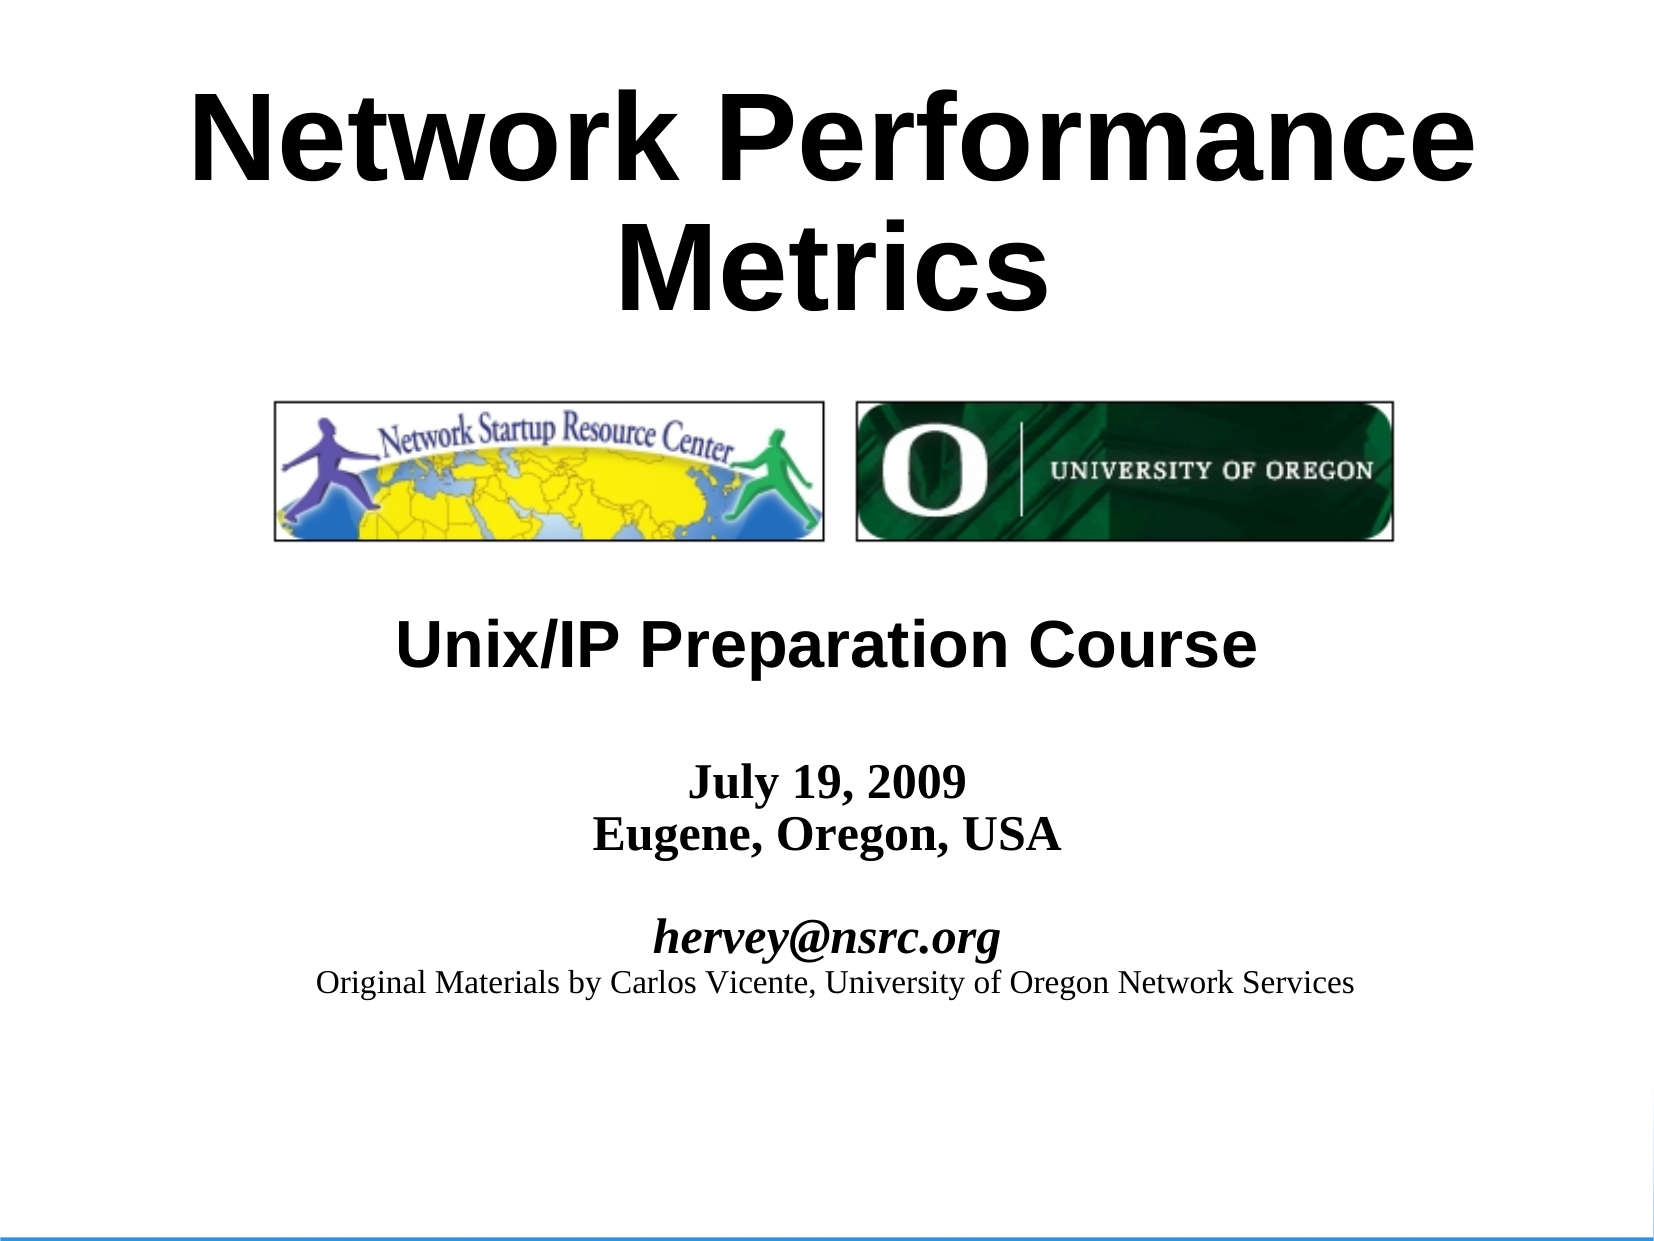

# Network Performance Metrics
Unix/IP Preparation Course
July 19, 2009
Eugene, Oregon, USA
hervey@nsrc.org
Original Materials by Carlos Vicente, University of Oregon Network Services